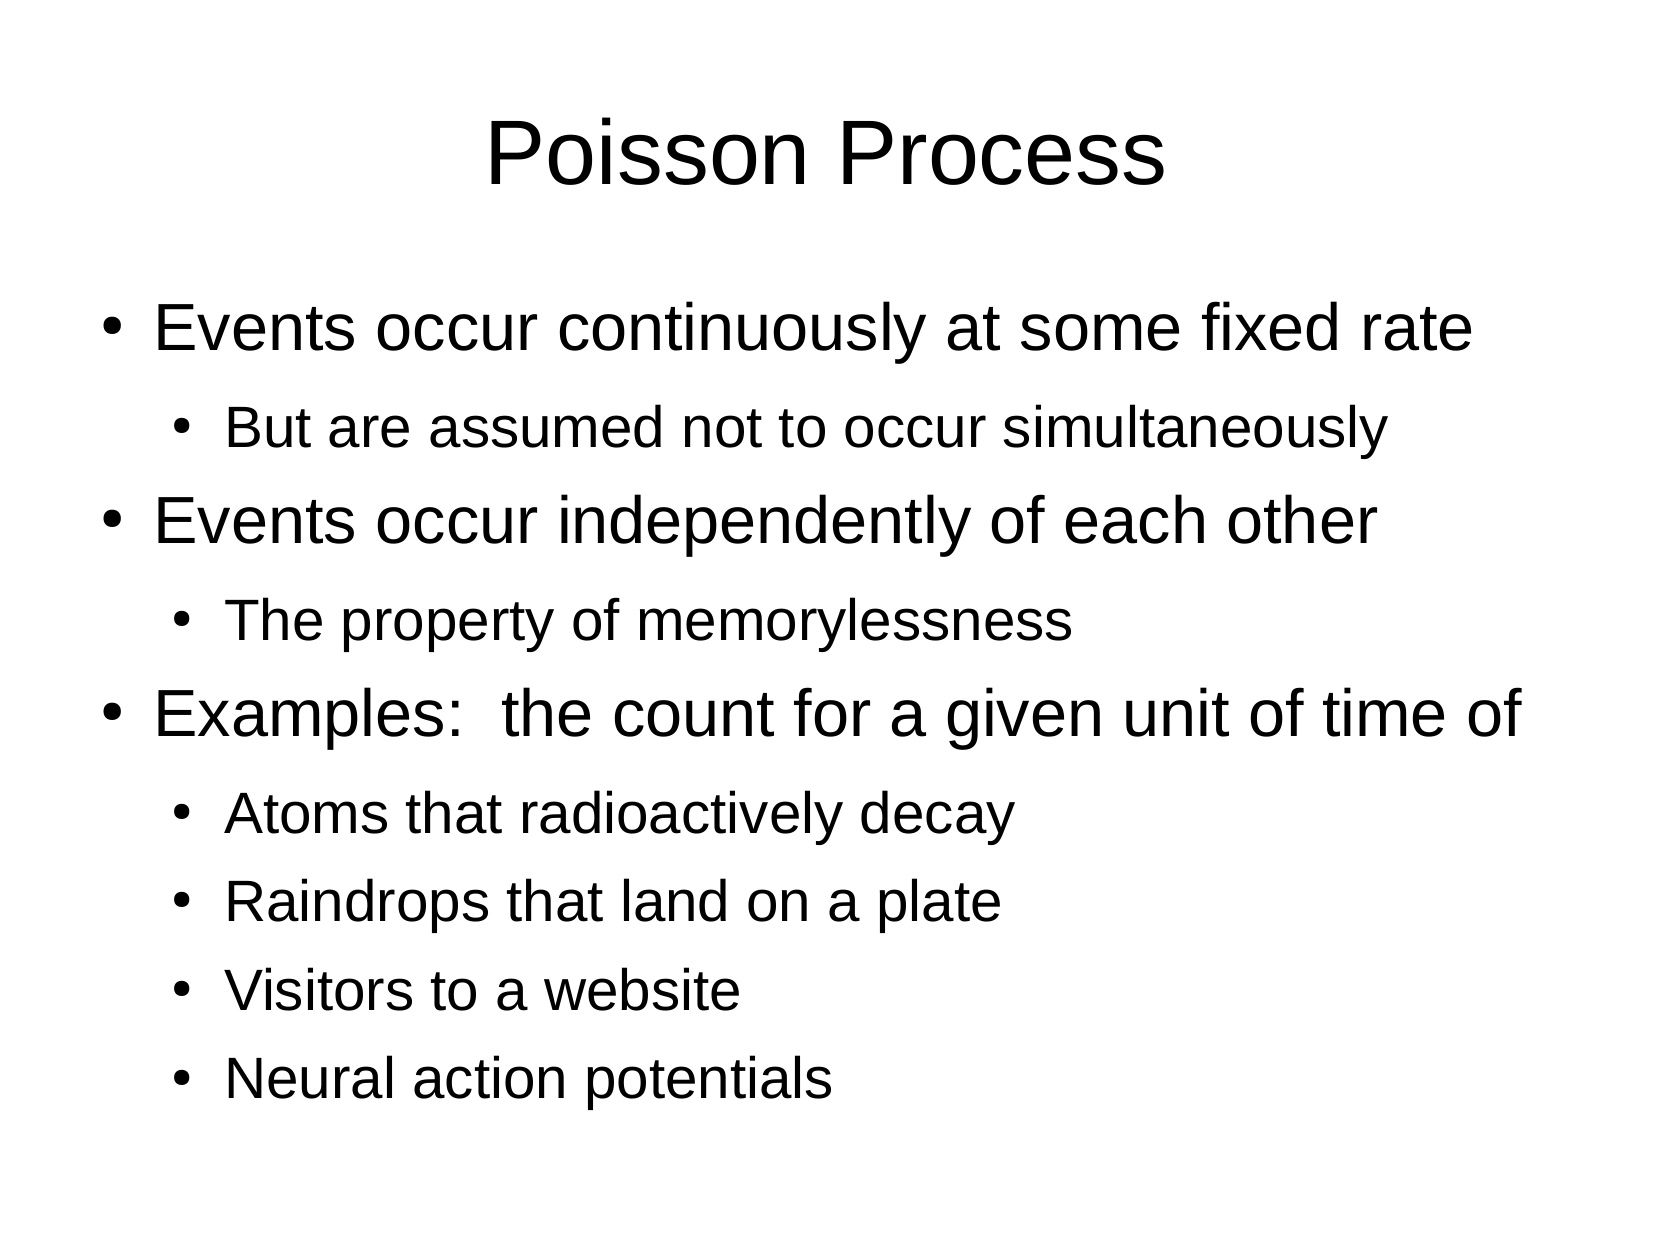

# Poisson Process
Events occur continuously at some fixed rate
But are assumed not to occur simultaneously
Events occur independently of each other
The property of memorylessness
Examples: the count for a given unit of time of
Atoms that radioactively decay
Raindrops that land on a plate
Visitors to a website
Neural action potentials